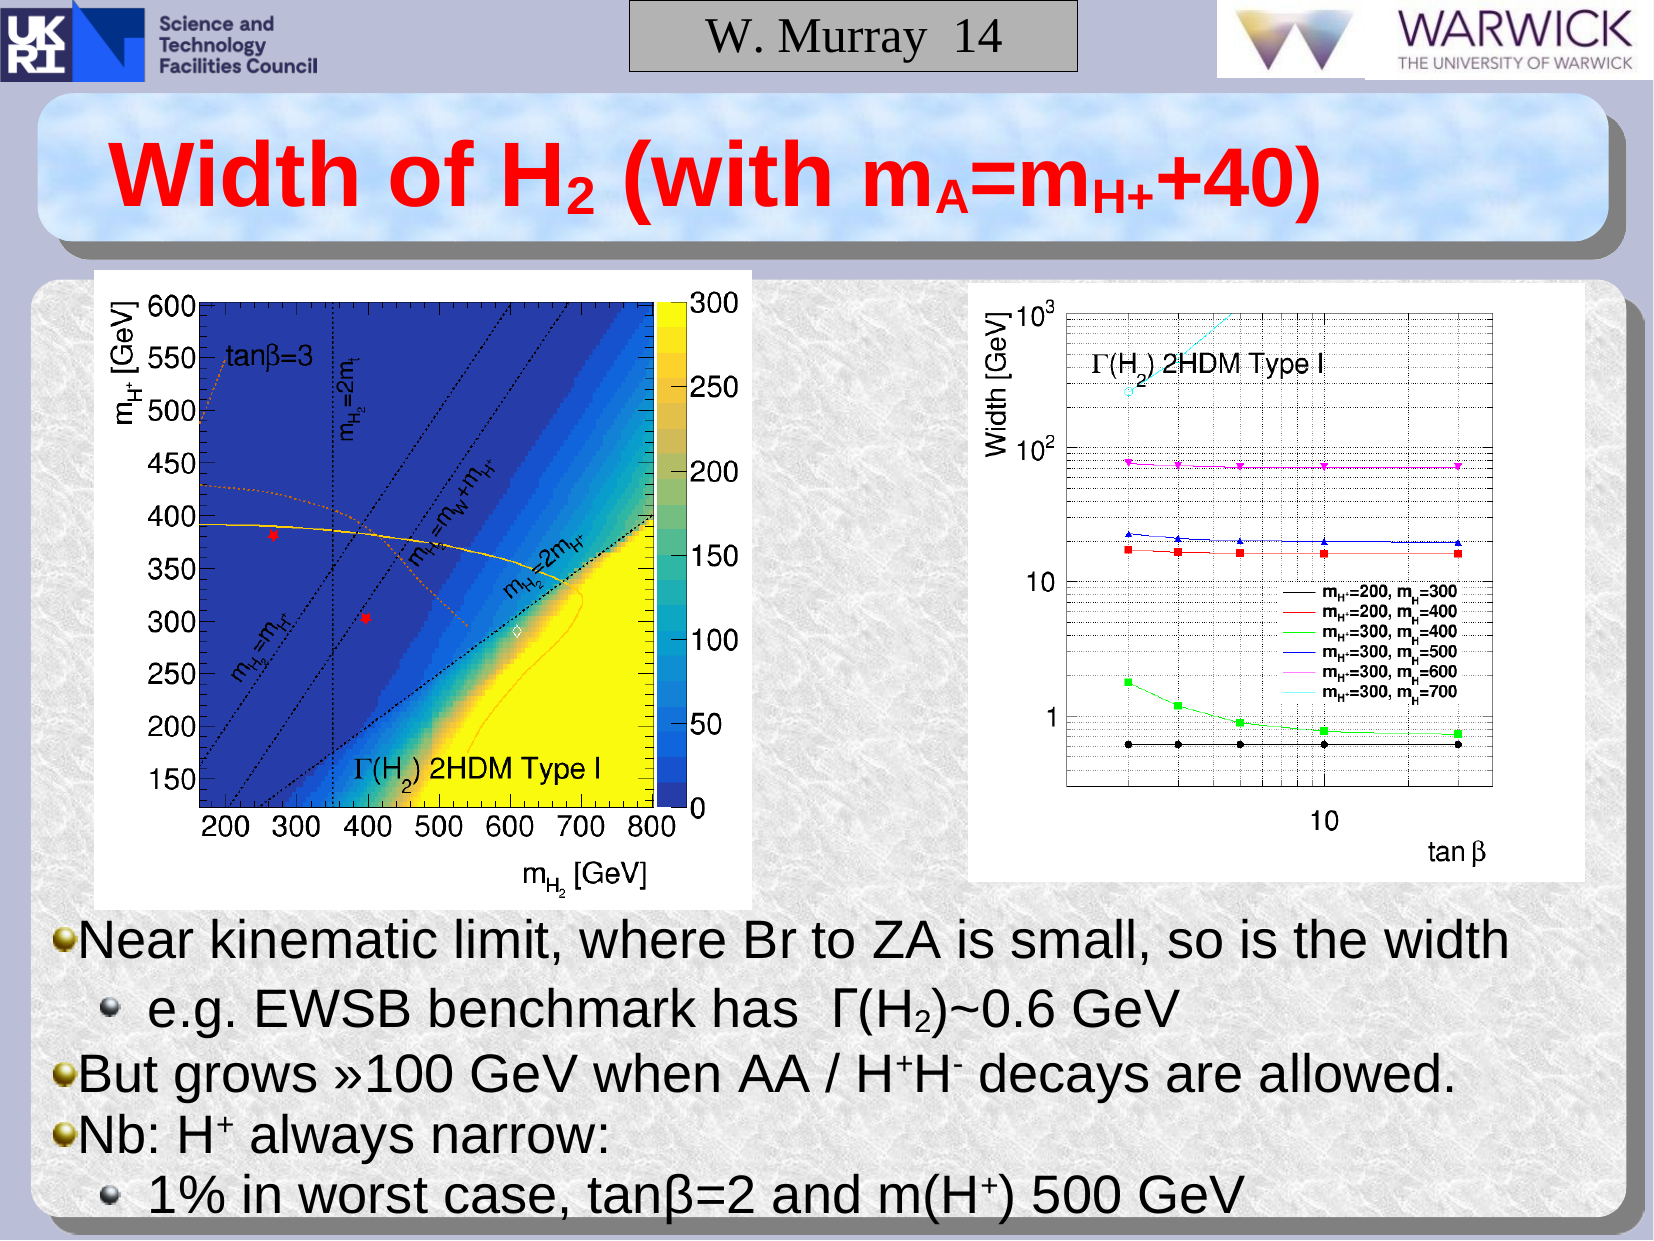

# Width of H2 (with mA=mH++40)
Near kinematic limit, where Br to ZA is small, so is the width
e.g. EWSB benchmark has Γ(H2)~0.6 GeV
But grows »100 GeV when AA / H+H- decays are allowed.
Nb: H+ always narrow:
1% in worst case, tanβ=2 and m(H+) 500 GeV